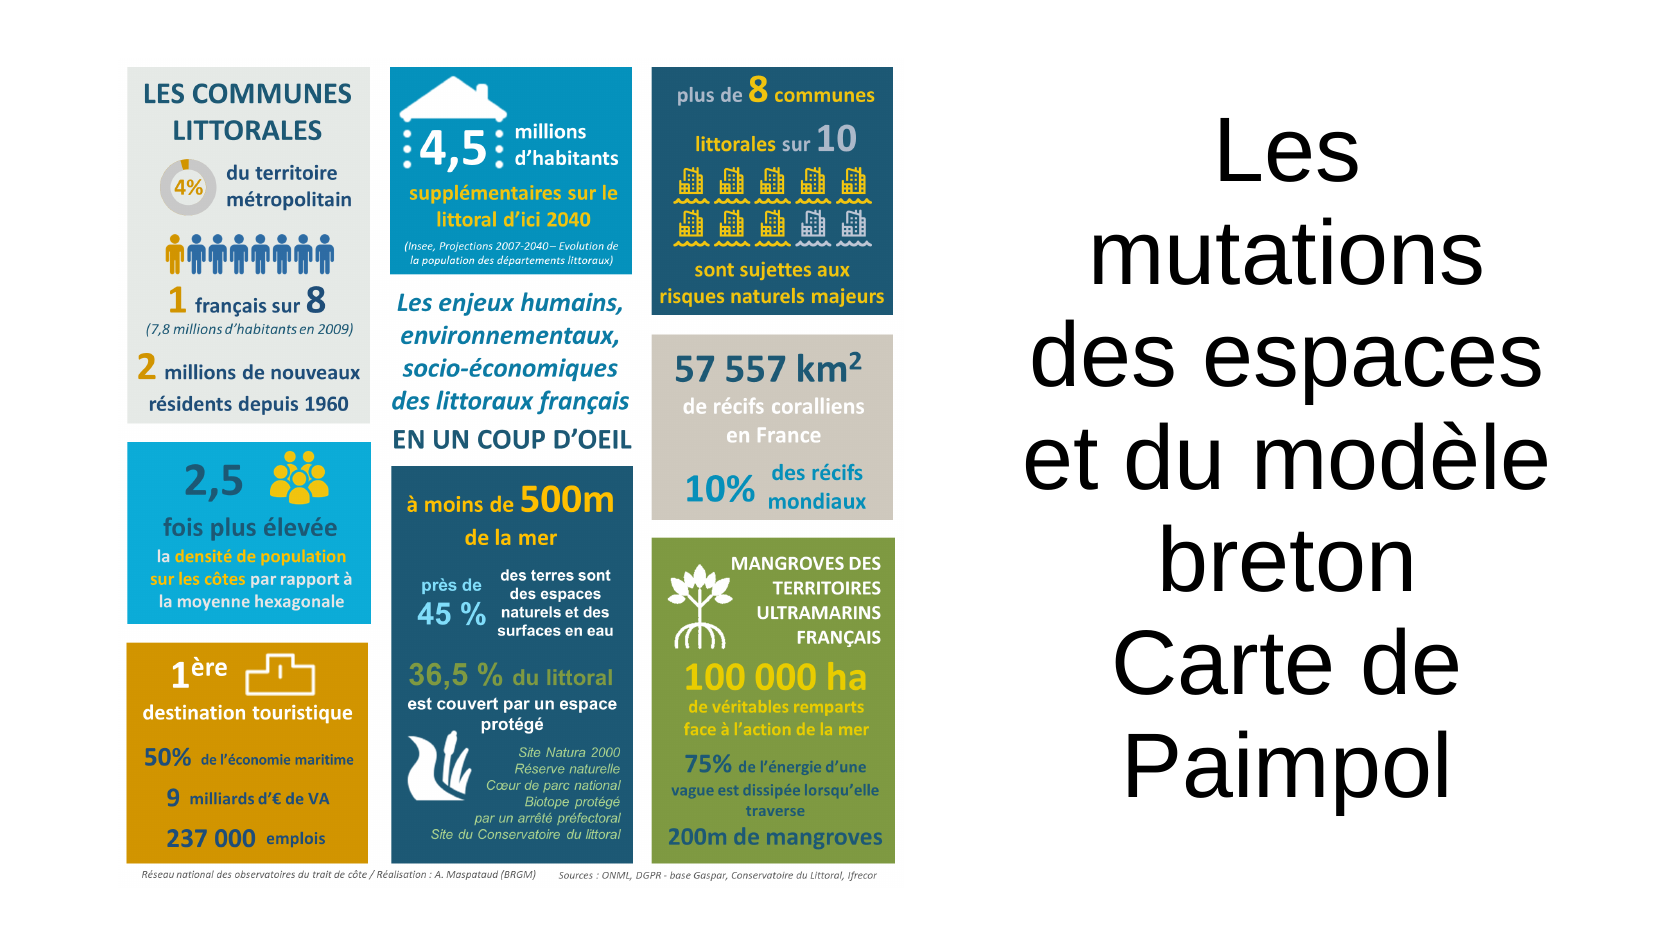

# Les mutations des espaces et du modèle breton Carte de Paimpol